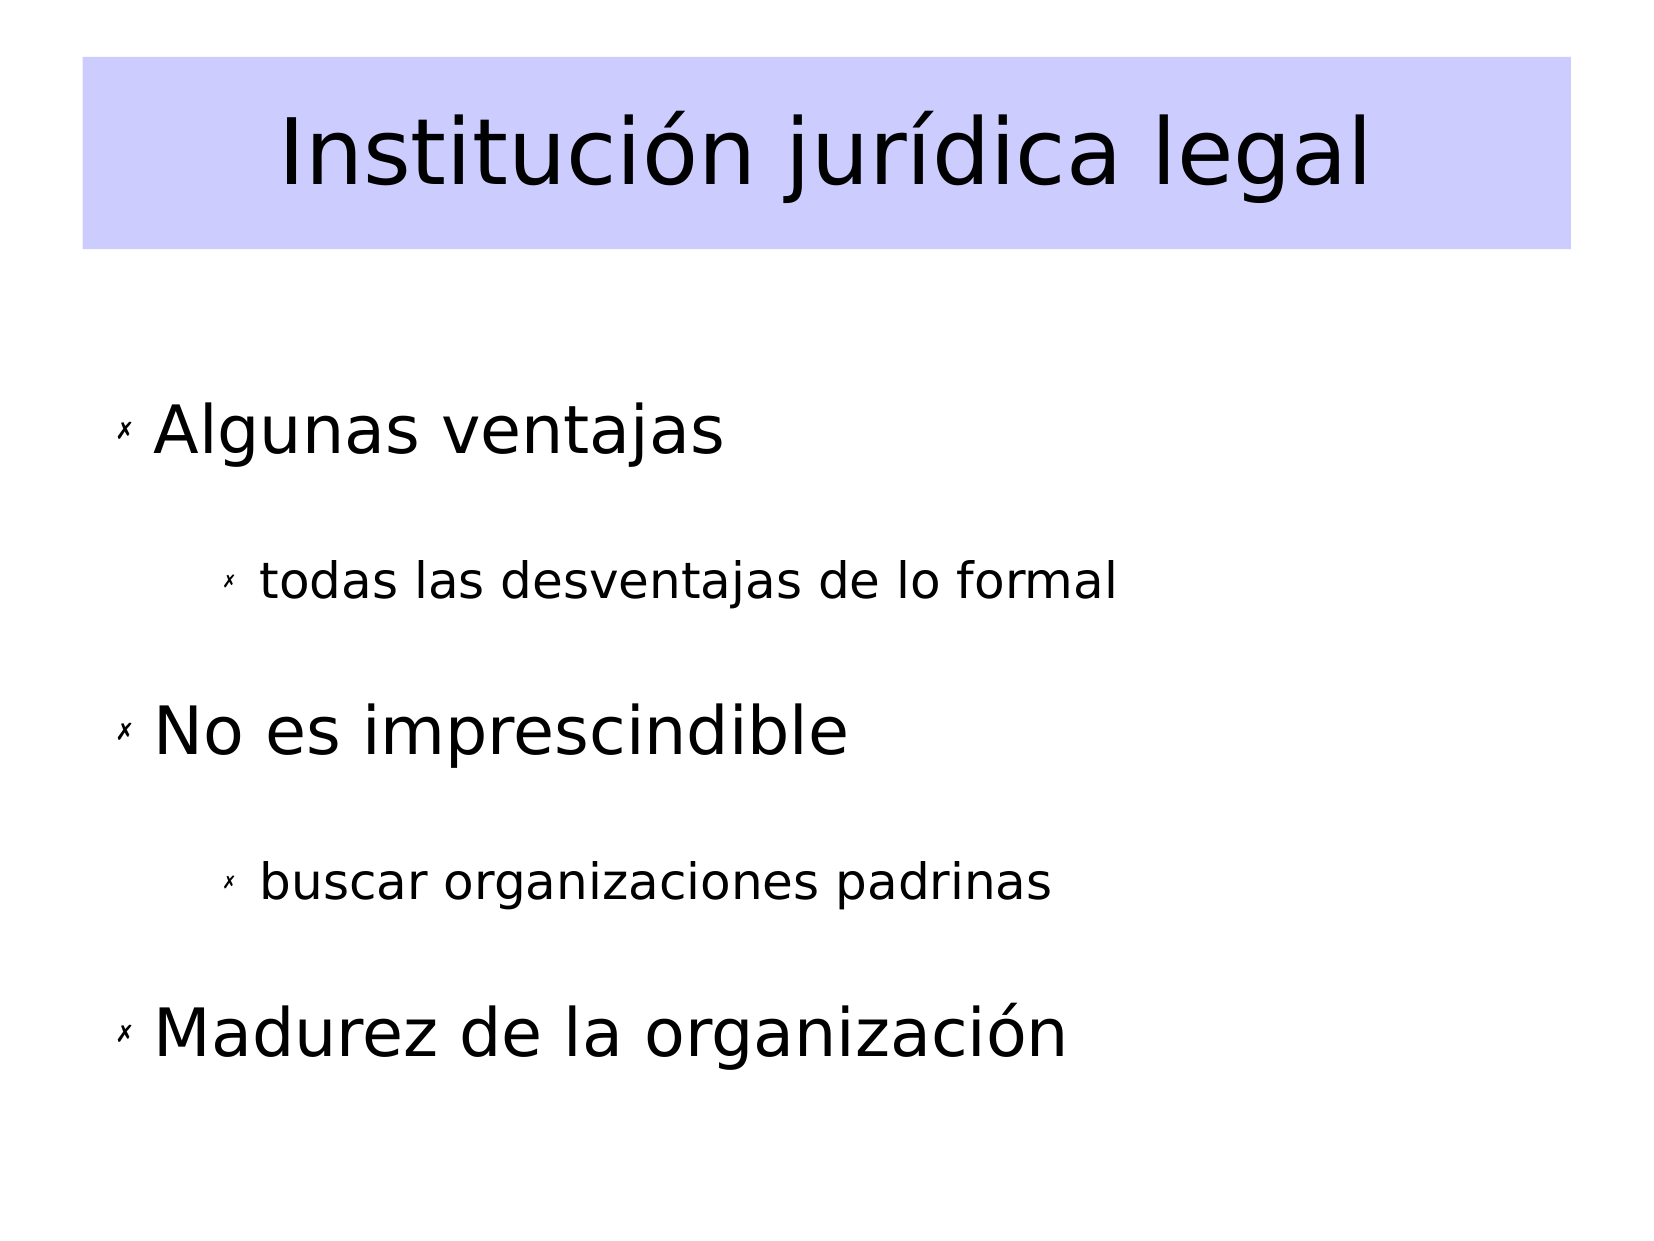

Institución jurídica legal
# Algunas ventajas
todas las desventajas de lo formal
No es imprescindible
buscar organizaciones padrinas
Madurez de la organización